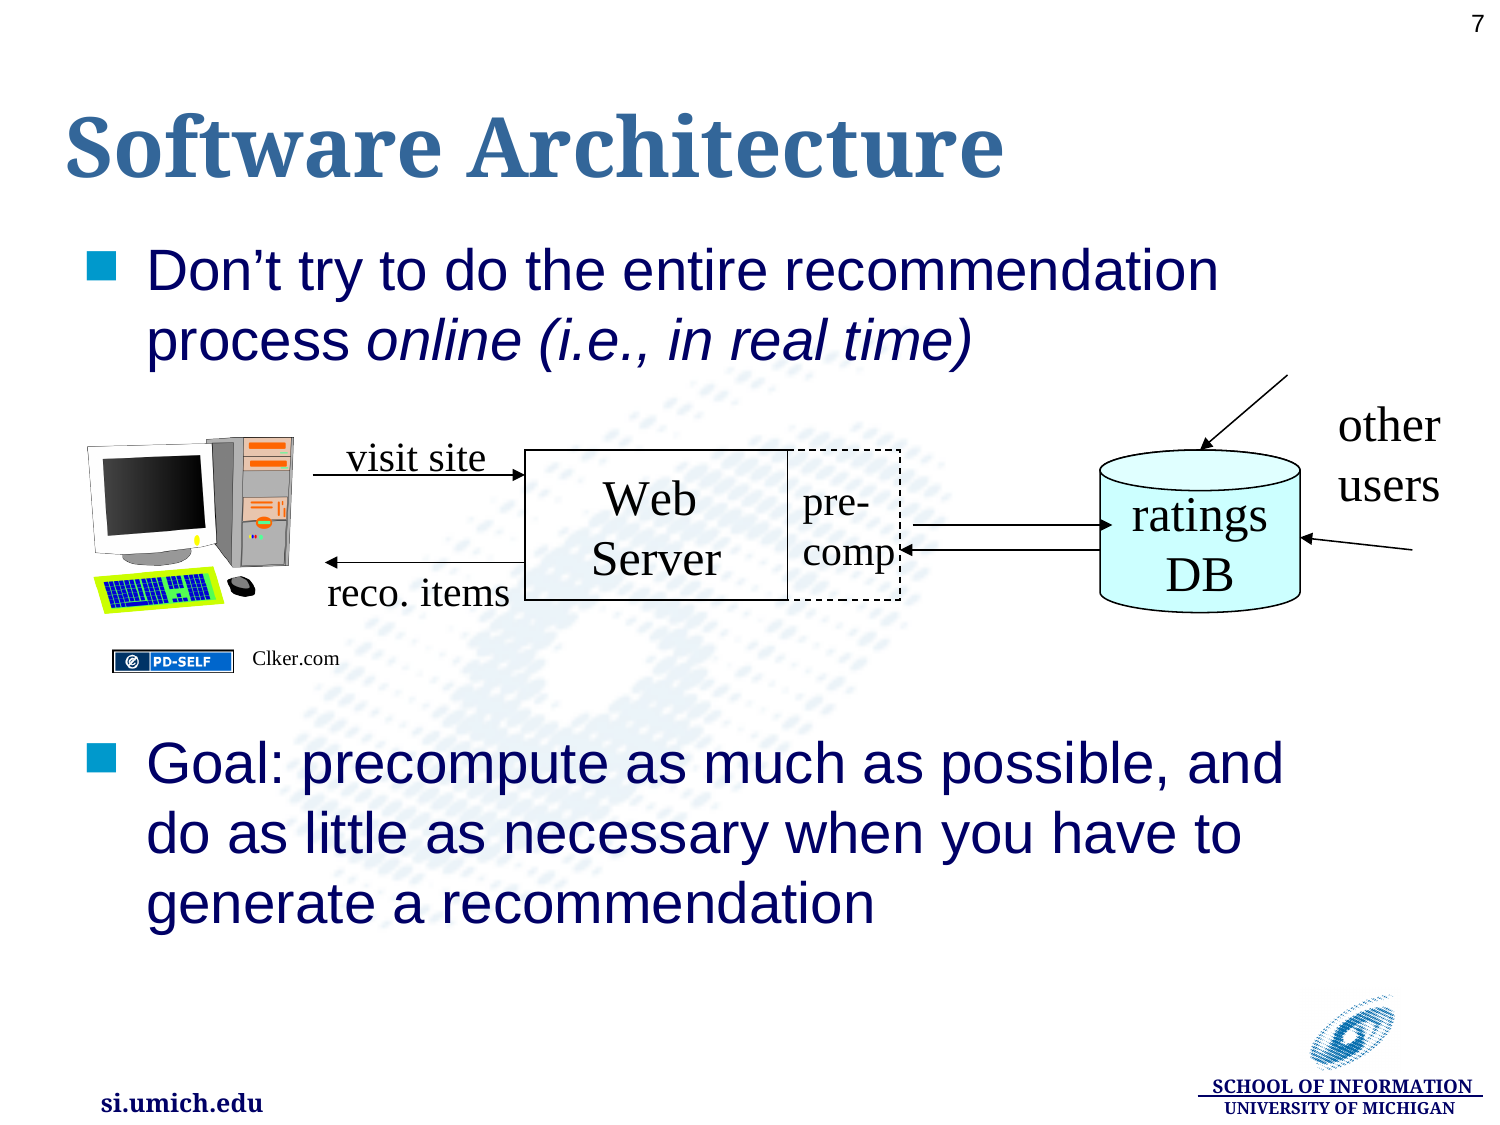

# Software Architecture
Don’t try to do the entire recommendation process online (i.e., in real time)
Goal: precompute as much as possible, and do as little as necessary when you have to generate a recommendation
other
users
visit site
Web
Server
ratings
DB
pre-
comp
reco. items
Clker.com